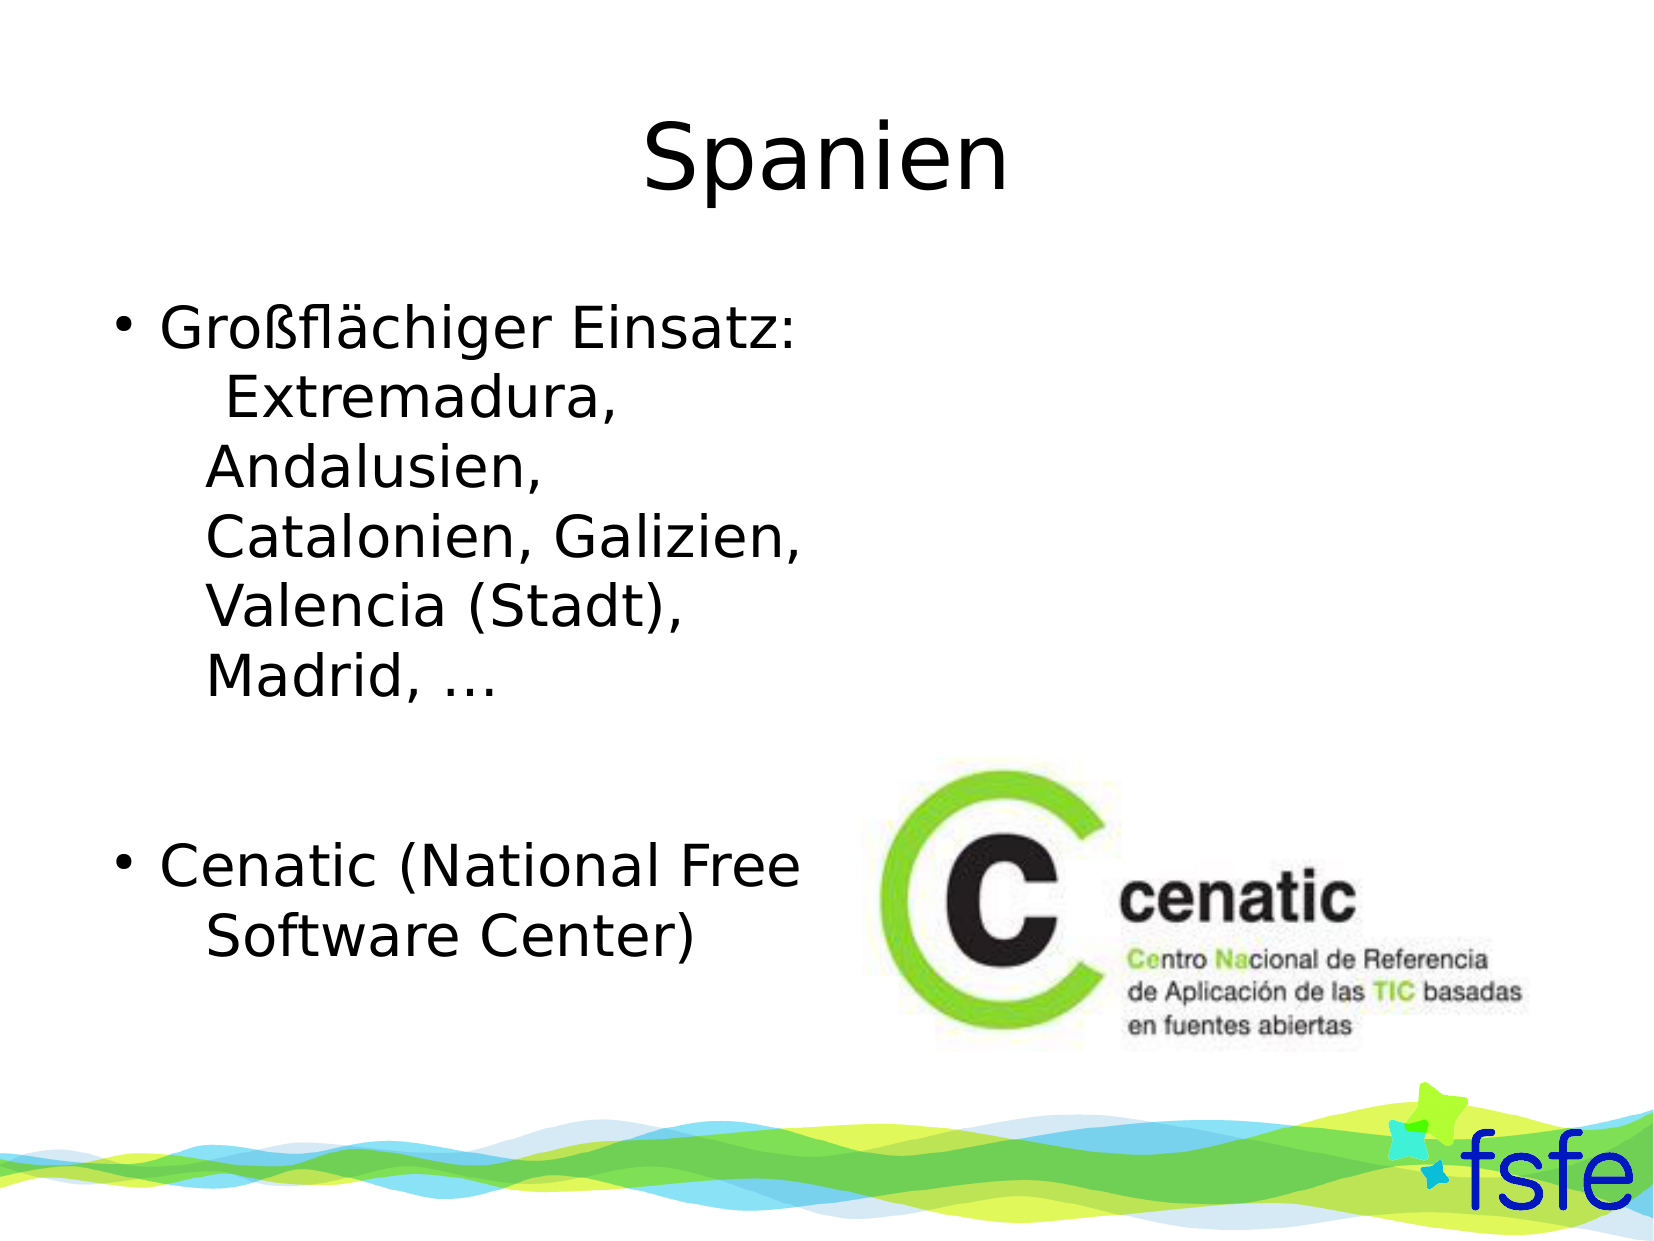

# Spanien
Großflächiger Einsatz: Extremadura, Andalusien, Catalonien, Galizien, Valencia (Stadt), Madrid, …
Cenatic (National Free Software Center)